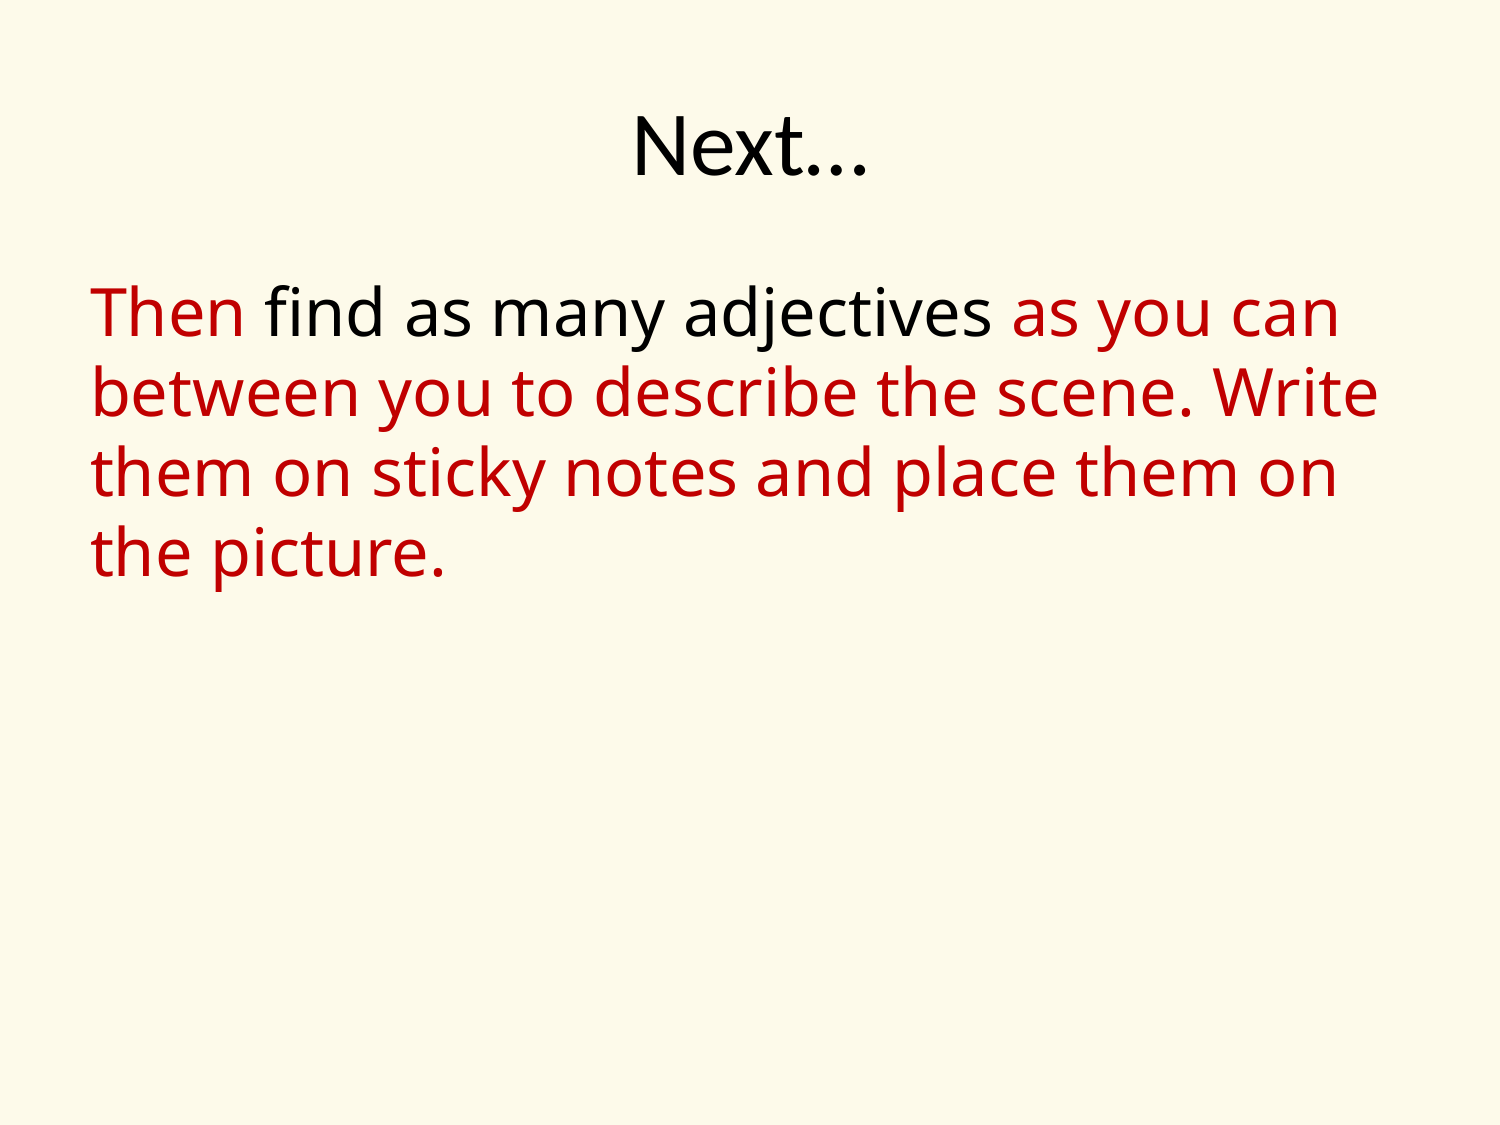

# Next…
Then find as many adjectives as you can between you to describe the scene. Write them on sticky notes and place them on the picture.